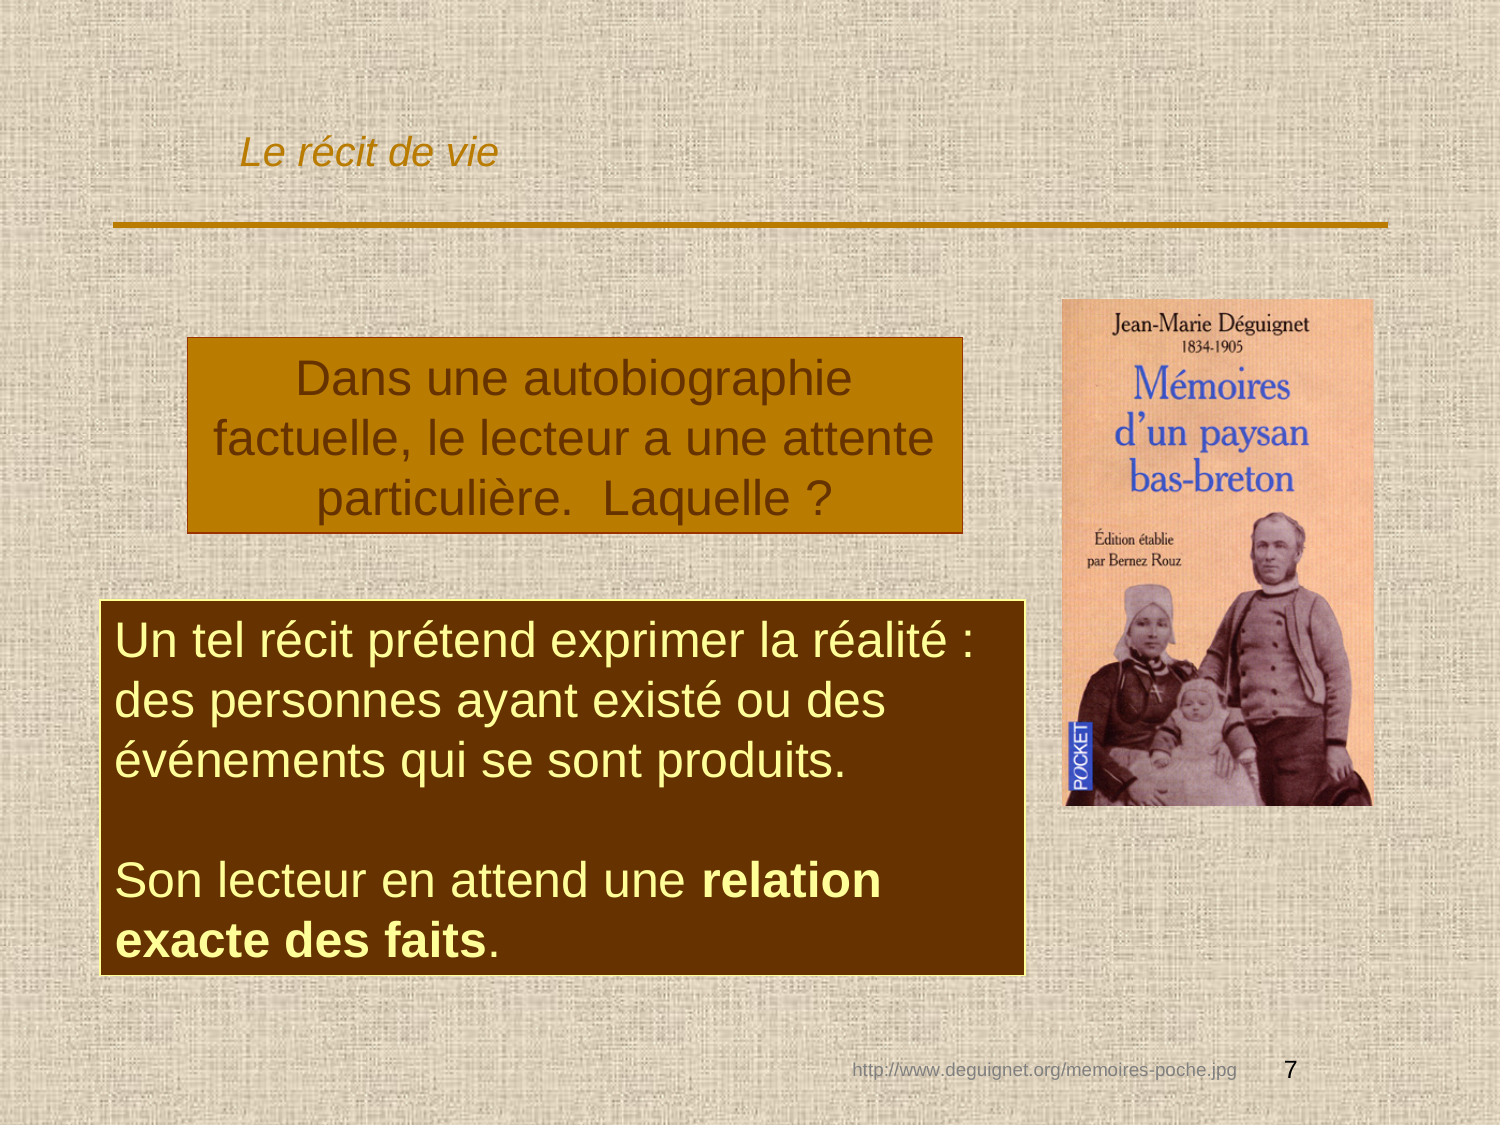

Le récit de vie
Dans une autobiographie factuelle, le lecteur a une attente particulière. Laquelle ?
Un tel récit prétend exprimer la réalité : des personnes ayant existé ou des événements qui se sont produits.
Son lecteur en attend une relation exacte des faits.
7
http://www.deguignet.org/memoires-poche.jpg